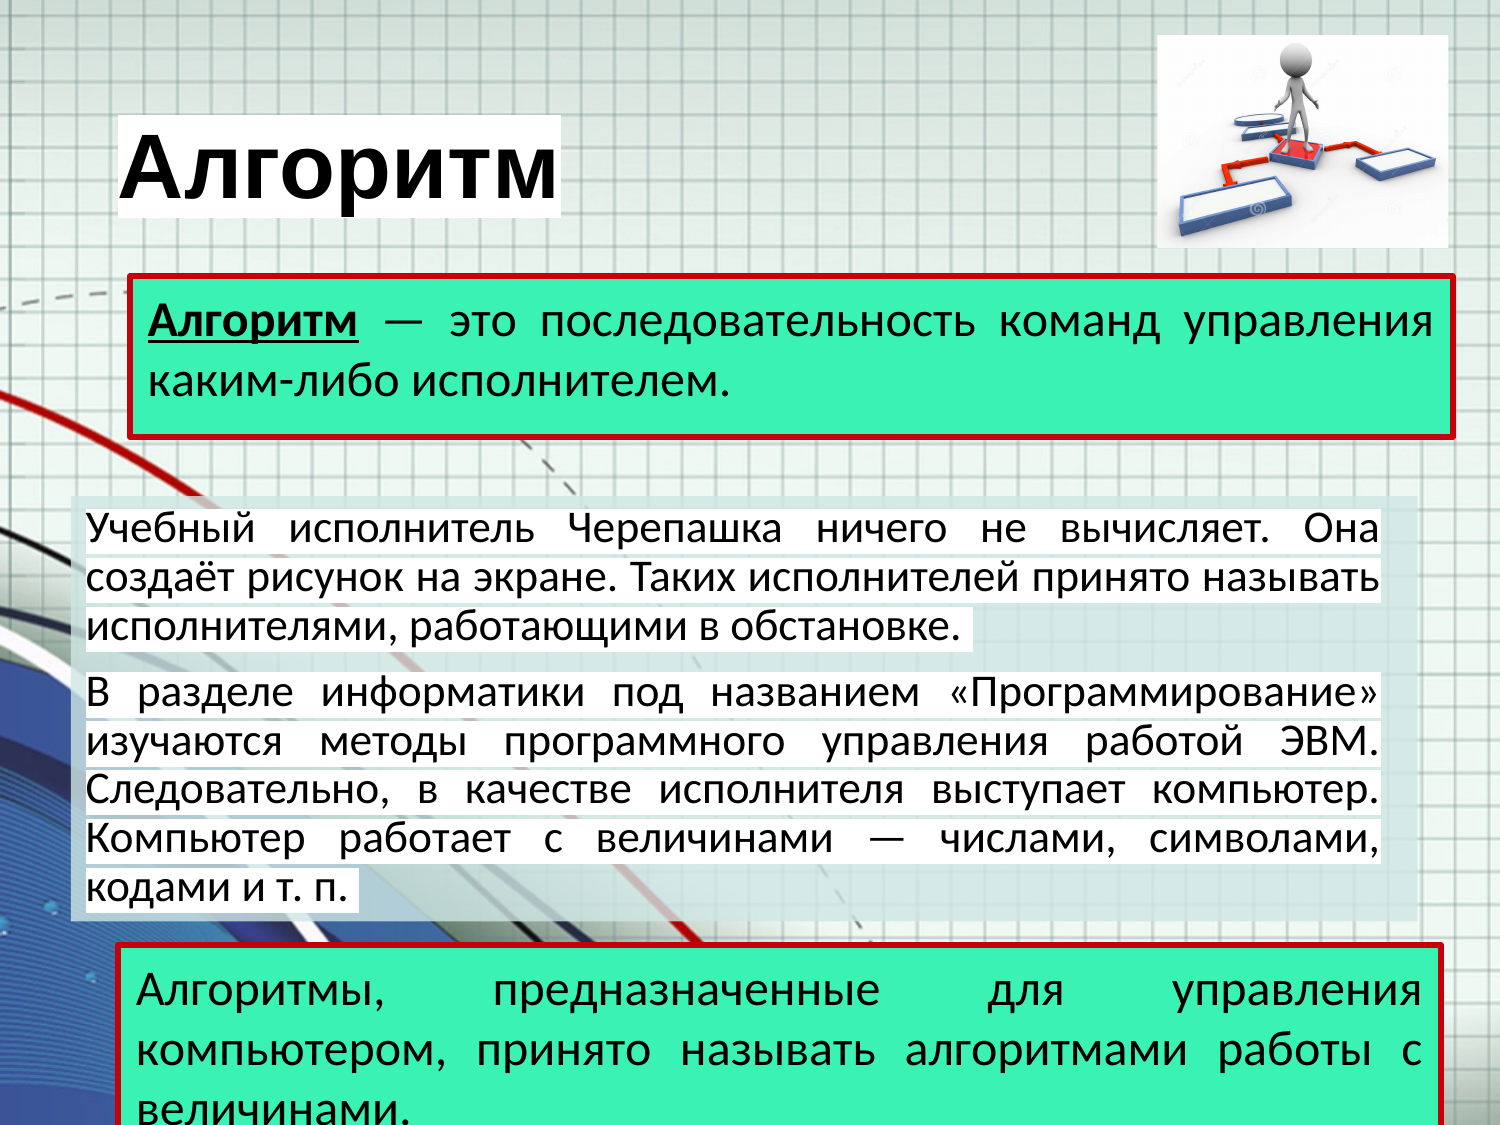

# Алгоритм
Алгоритм — это последовательность команд управления каким-либо исполнителем.
Учебный исполнитель Черепашка ничего не вычисляет. Она создаёт рисунок на экране. Таких исполнителей принято называть исполнителями, работающими в обстановке.
В разделе информатики под названием «Программирование» изучаются методы программного управления работой ЭВМ. Следовательно, в качестве исполнителя выступает компьютер. Компьютер работает с величинами — числами, символами, кодами и т. п.
Алгоритмы, предназначенные для управления компьютером, принято называть алгоритмами работы с величинами.